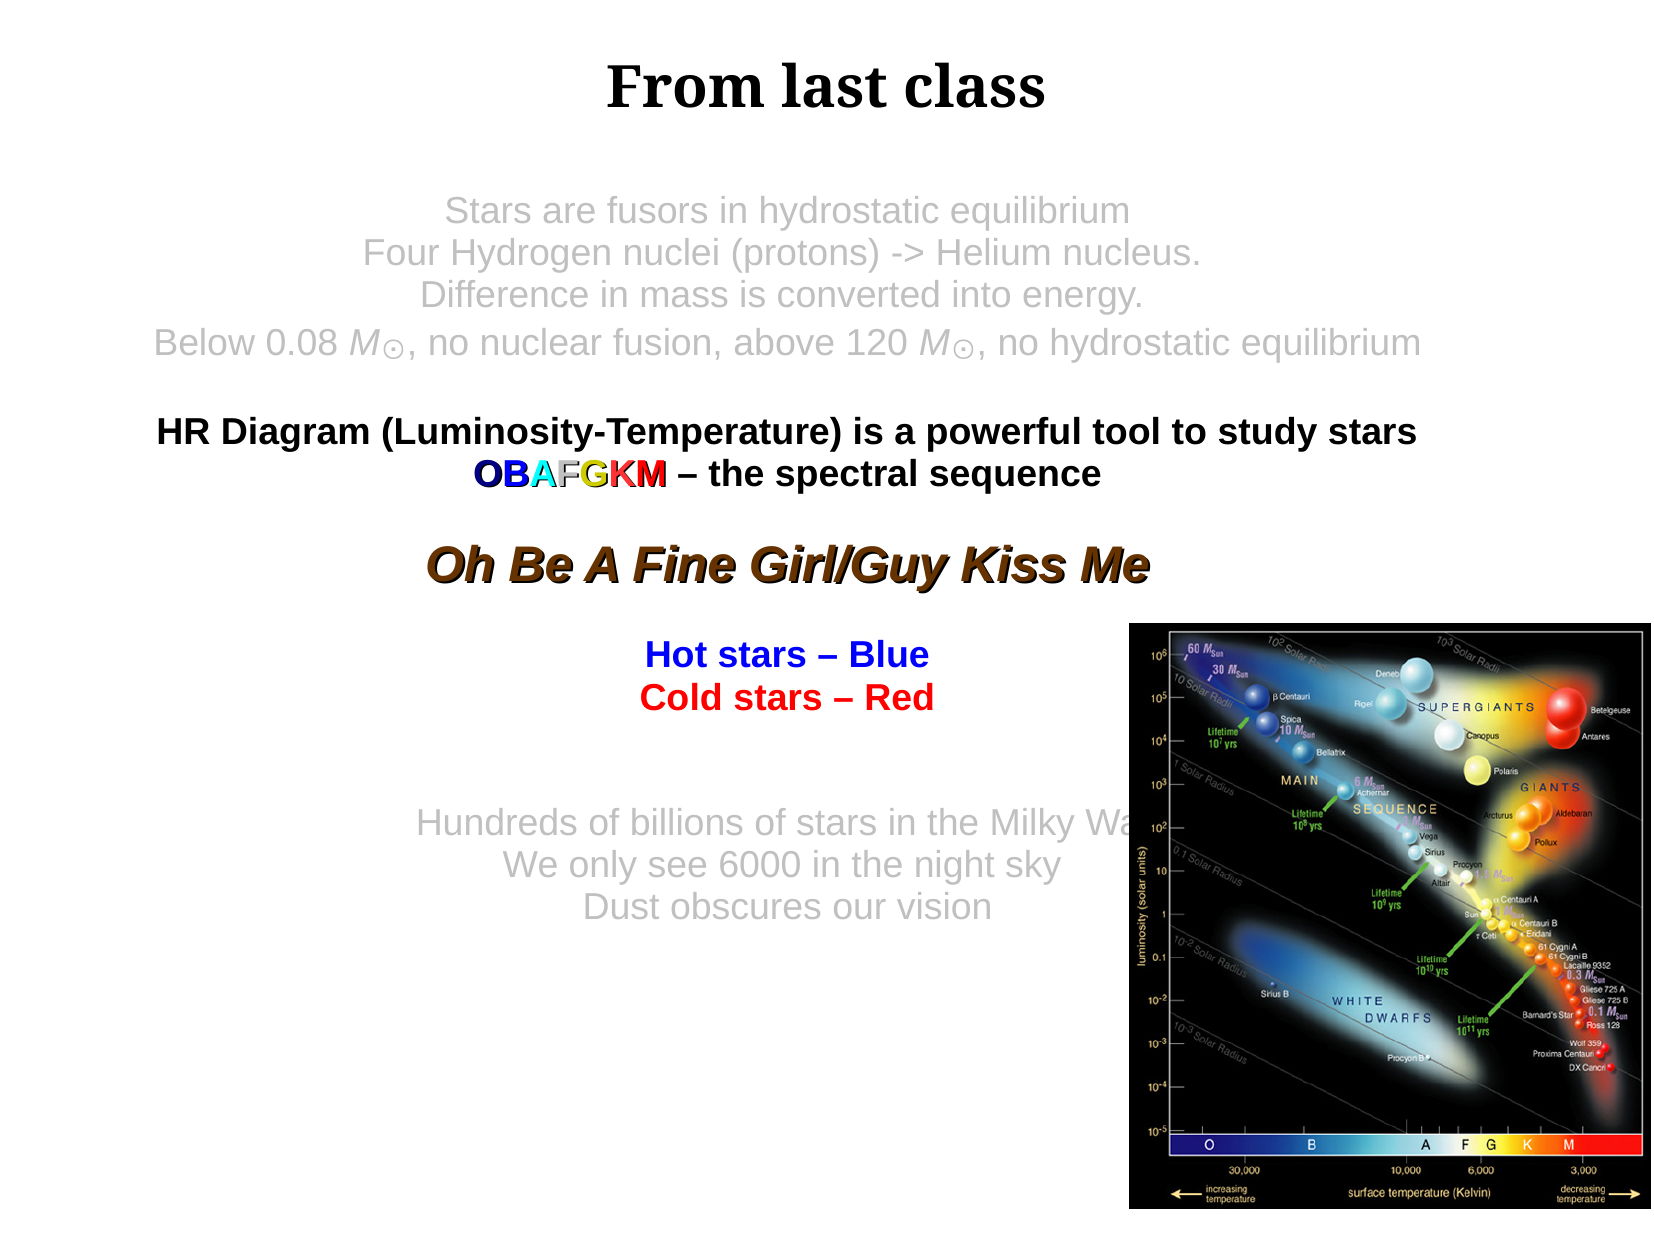

From last class
Stars are fusors in hydrostatic equilibrium
Four Hydrogen nuclei (protons) -> Helium nucleus.
Difference in mass is converted into energy.
Below 0.08 M⊙, no nuclear fusion, above 120 M⊙, no hydrostatic equilibrium
HR Diagram (Luminosity-Temperature) is a powerful tool to study stars
OBAFGKM – the spectral sequence
Oh Be A Fine Girl/Guy Kiss Me
Hot stars – Blue
Cold stars – Red
Hundreds of billions of stars in the Milky Way
We only see 6000 in the night sky
Dust obscures our vision